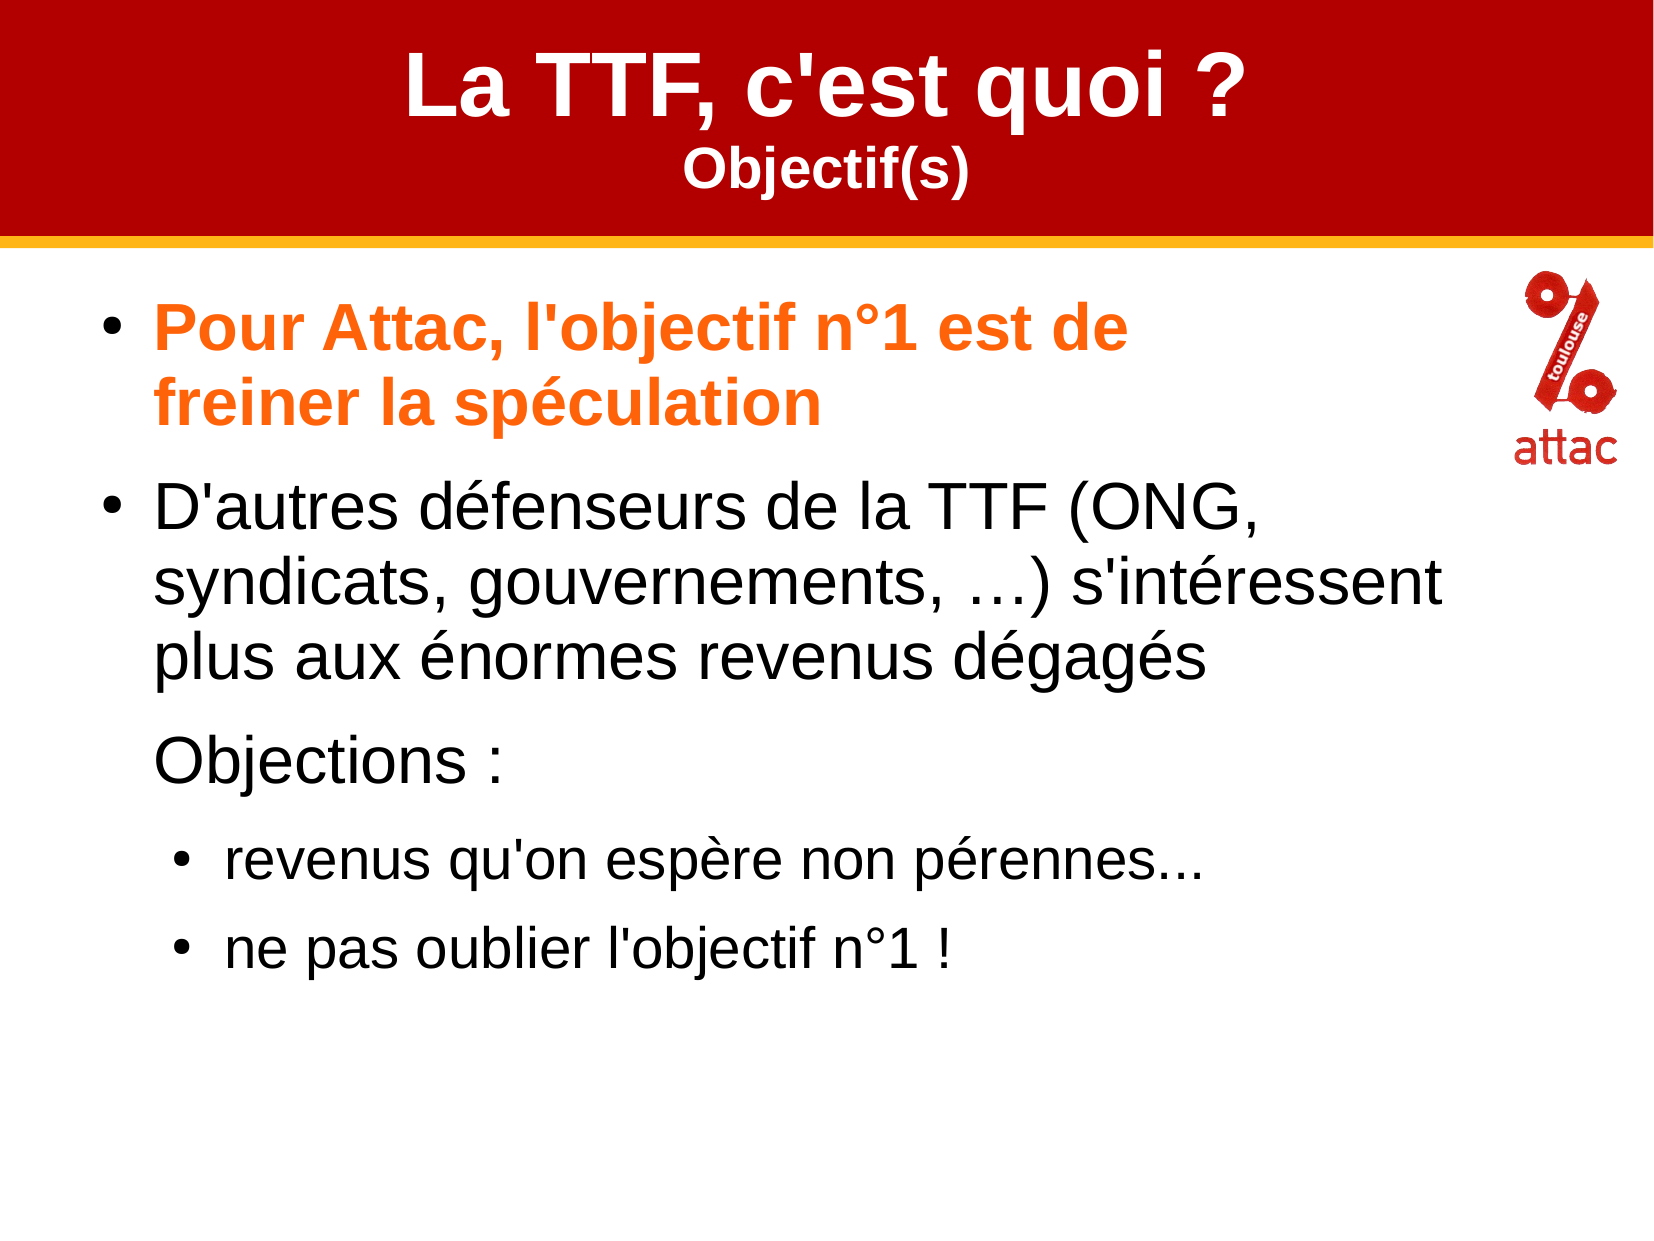

# La TTF, c'est quoi ? Objectif(s)
Pour Attac, l'objectif n°1 est de
freiner la spéculation
D'autres défenseurs de la TTF (ONG, syndicats, gouvernements, …) s'intéressent plus aux énormes revenus dégagés
Objections :
revenus qu'on espère non pérennes...
ne pas oublier l'objectif n°1 !